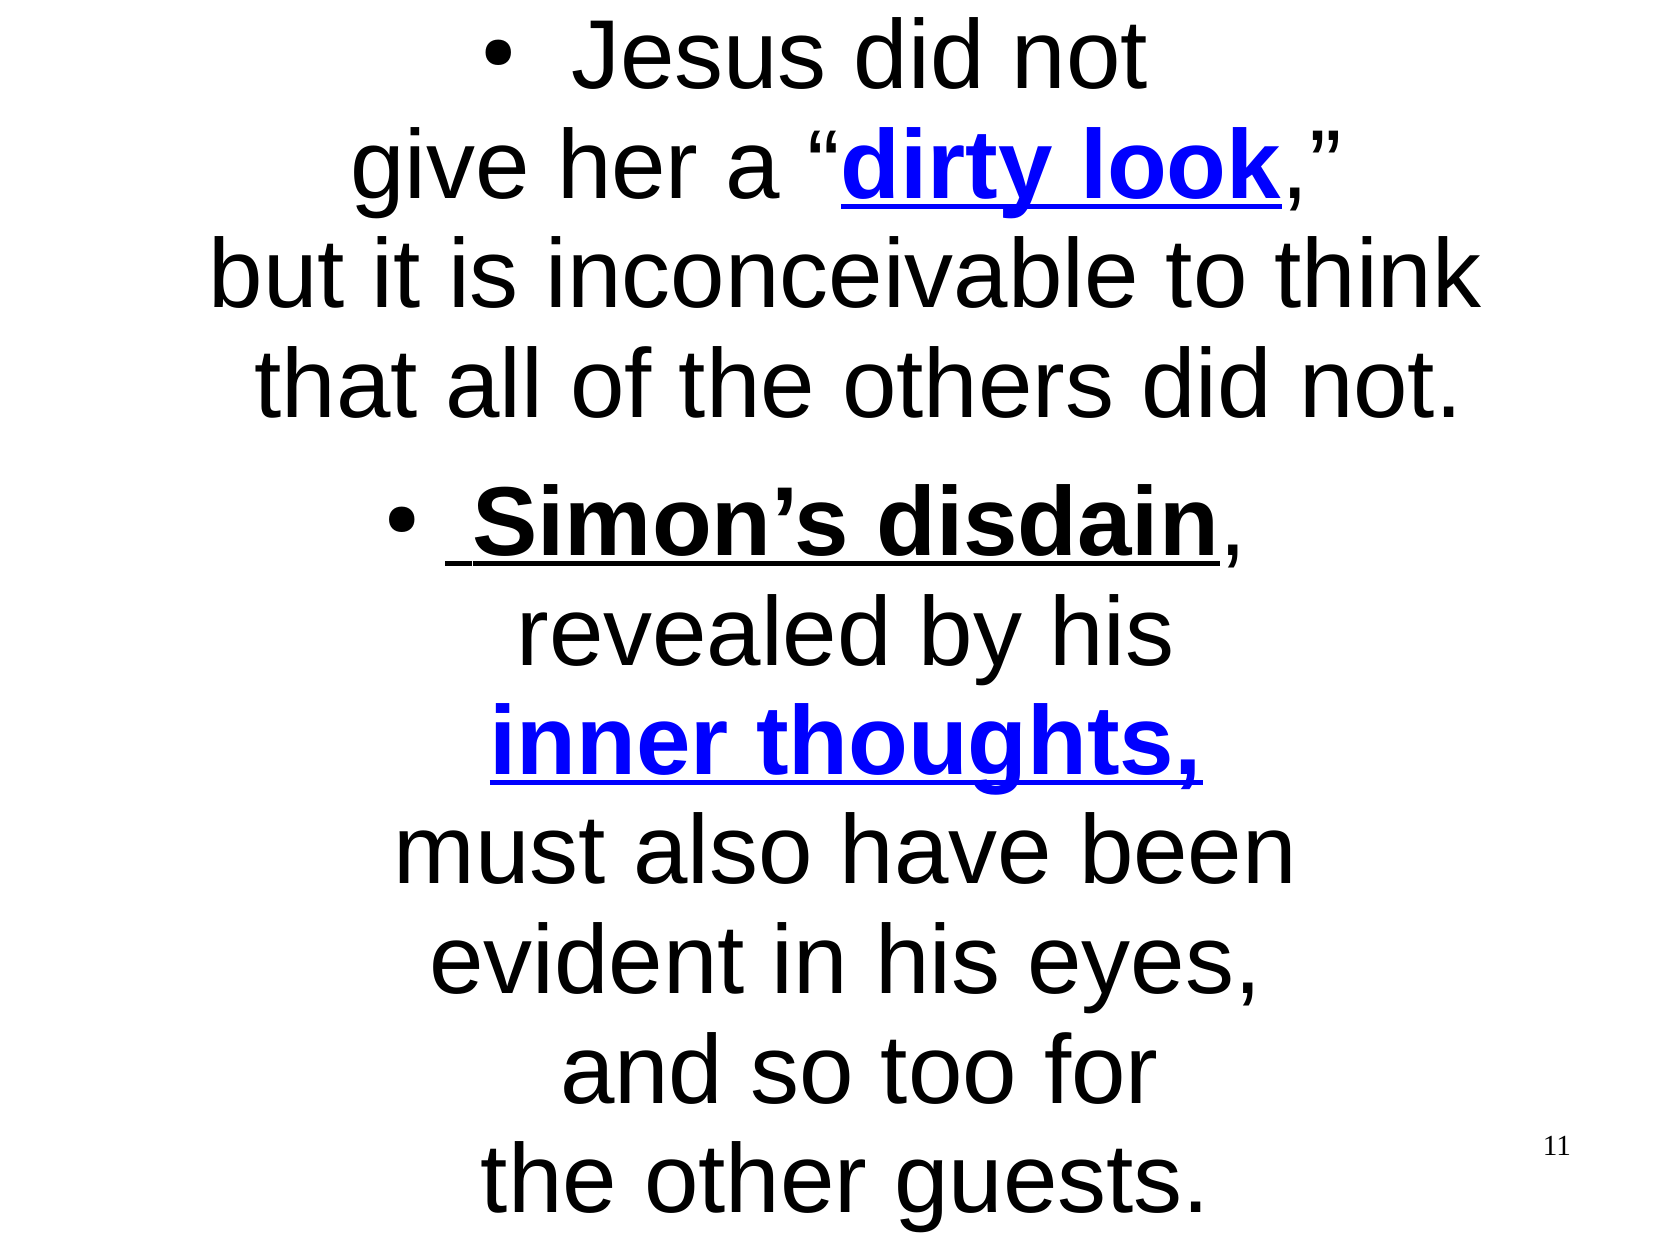

# Jesus did not give her a “dirty look,” but it is inconceivable to think that all of the others did not.
 Simon’s disdain,
revealed by his
inner thoughts,
must also have been
evident in his eyes,
and so too for
 the other guests.
11